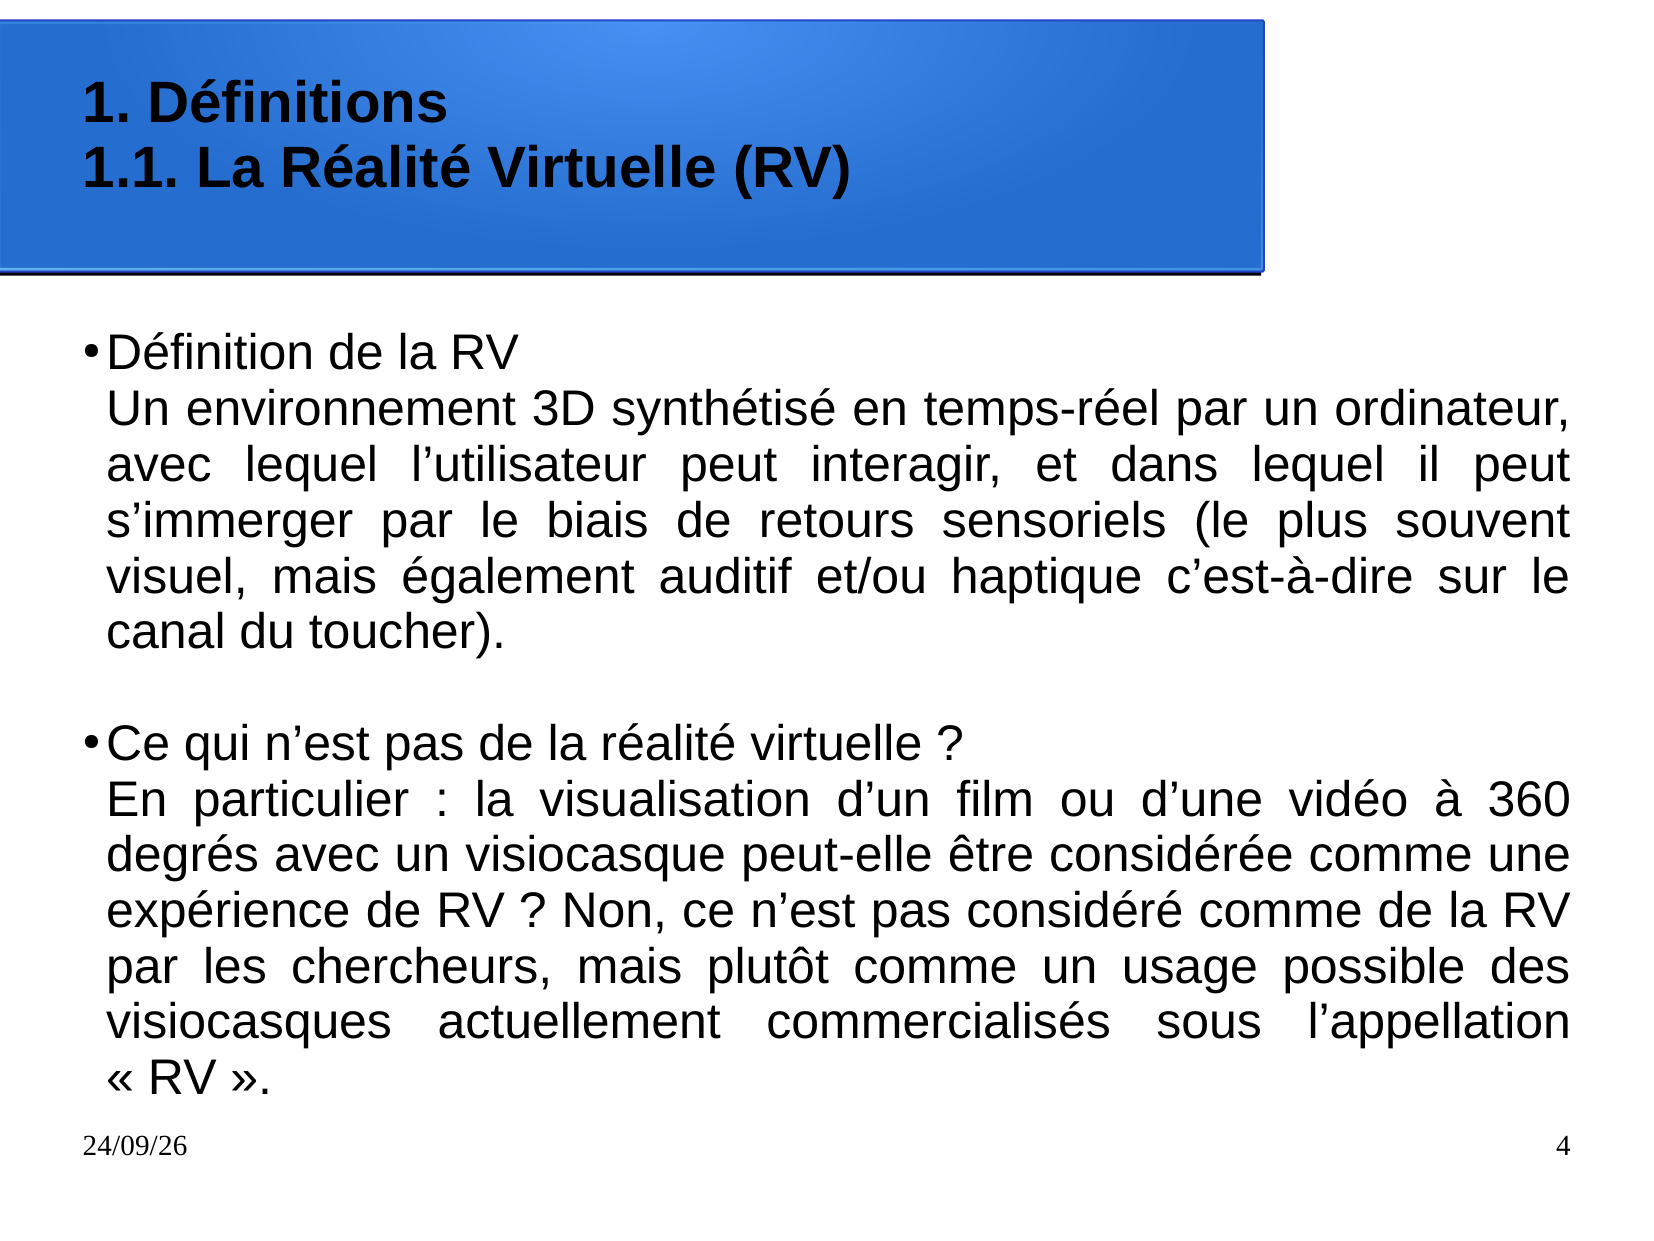

# 1. Définitions 1.1. La Réalité Virtuelle (RV)
Définition de la RV
Un environnement 3D synthétisé en temps-réel par un ordinateur, avec lequel l’utilisateur peut interagir, et dans lequel il peut s’immerger par le biais de retours sensoriels (le plus souvent visuel, mais également auditif et/ou haptique c’est-à-dire sur le canal du toucher).
Ce qui n’est pas de la réalité virtuelle ?
En particulier : la visualisation d’un film ou d’une vidéo à 360 degrés avec un visiocasque peut-elle être considérée comme une expérience de RV ? Non, ce n’est pas considéré comme de la RV par les chercheurs, mais plutôt comme un usage possible des visiocasques actuellement commercialisés sous l’appellation « RV ».
4